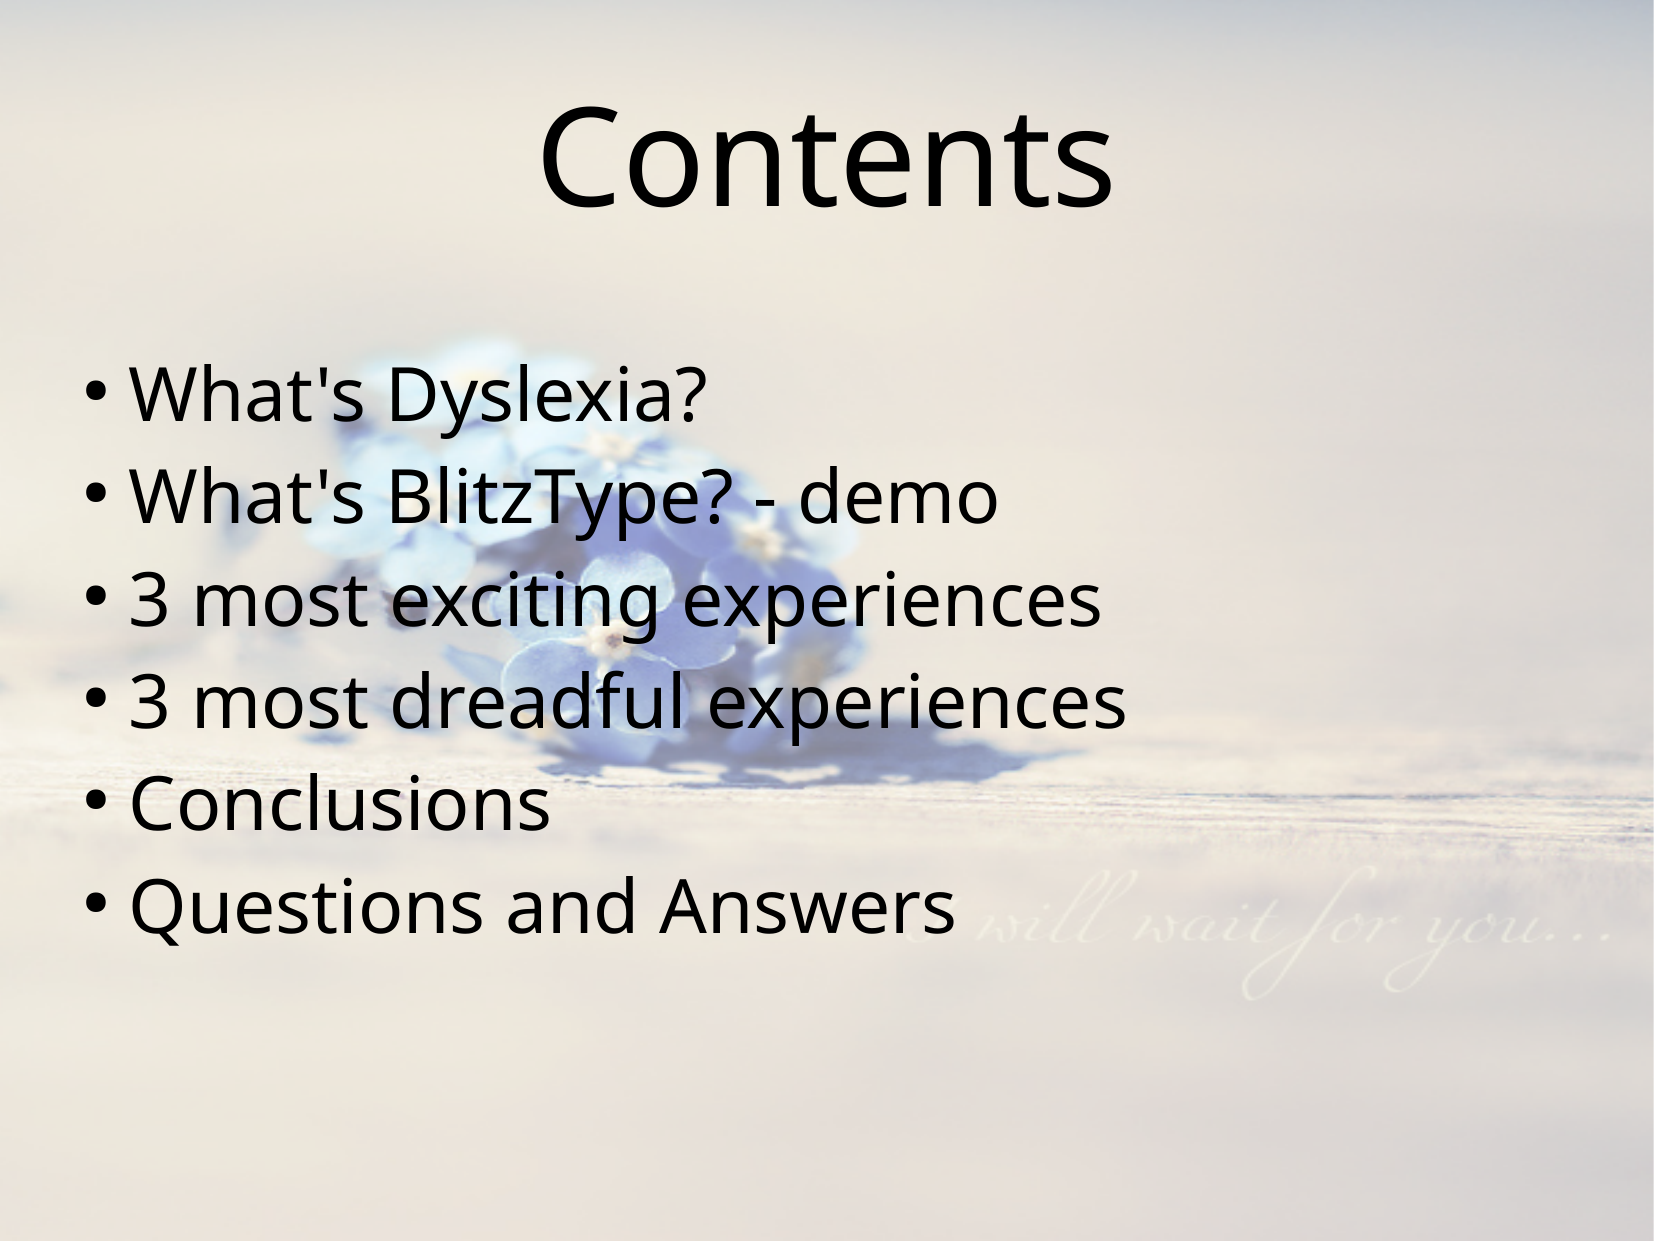

# Contents
 What's Dyslexia?
 What's BlitzType? - demo
 3 most exciting experiences
 3 most dreadful experiences
 Conclusions
 Questions and Answers